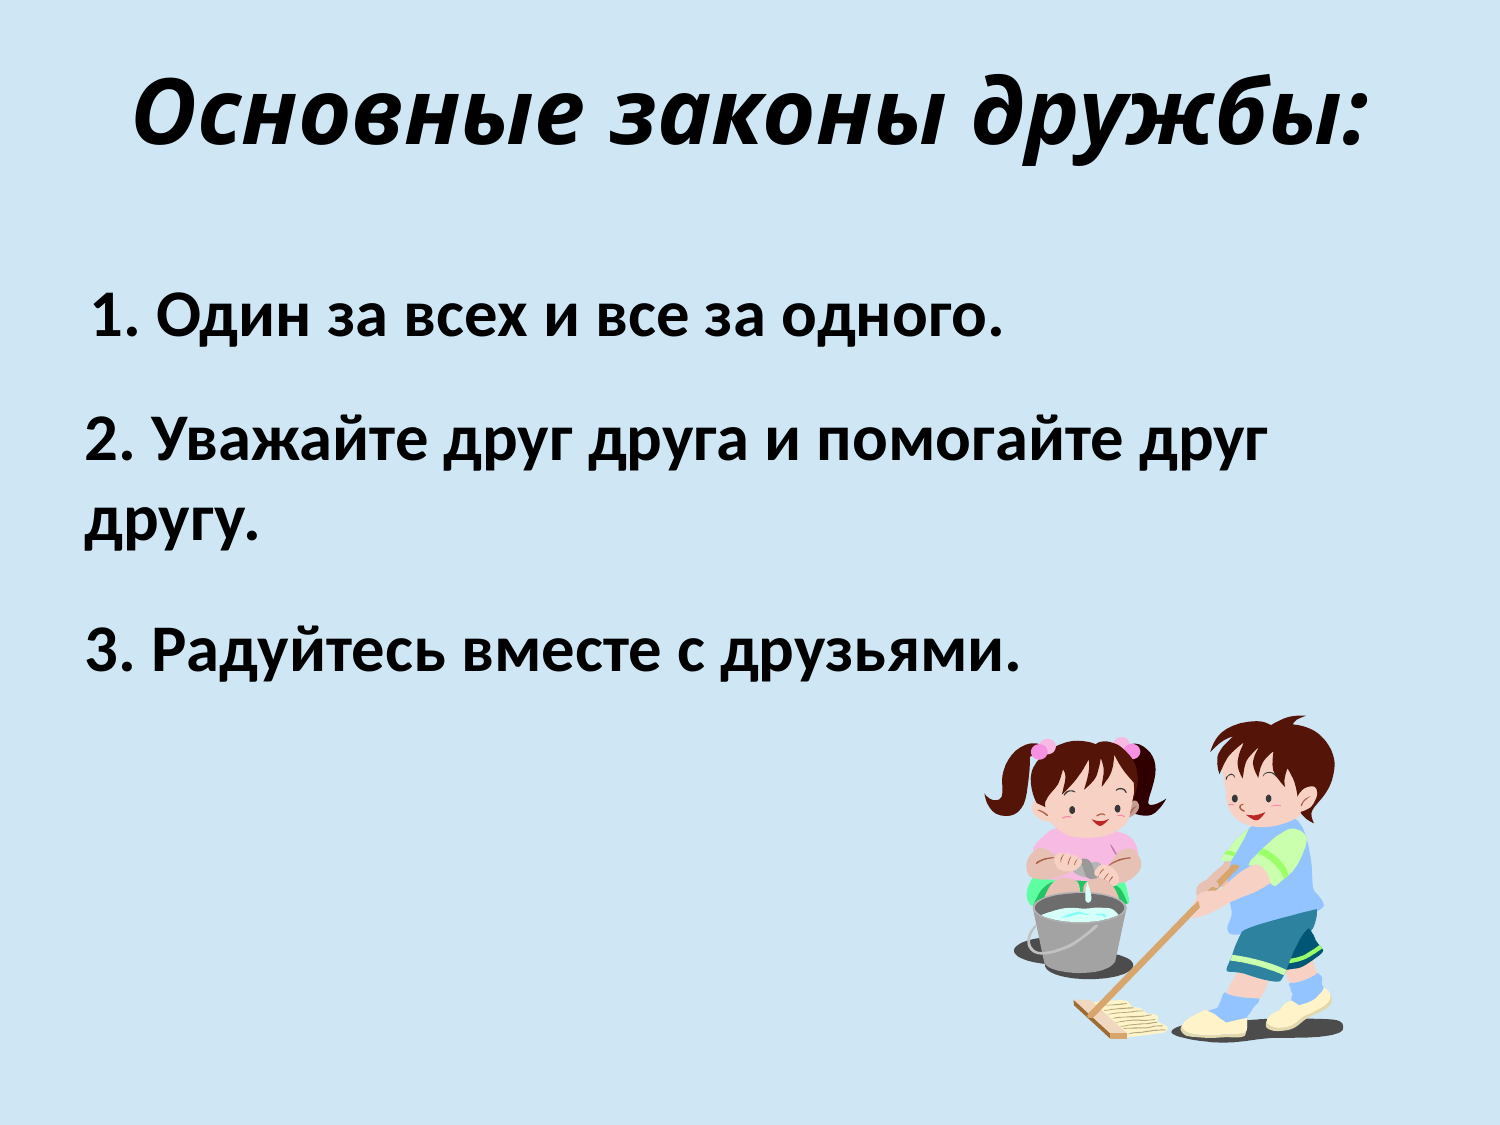

# Основные законы дружбы:
1. Один за всех и все за одного.
2. Уважайте друг друга и помогайте друг другу.
3. Радуйтесь вместе с друзьями.